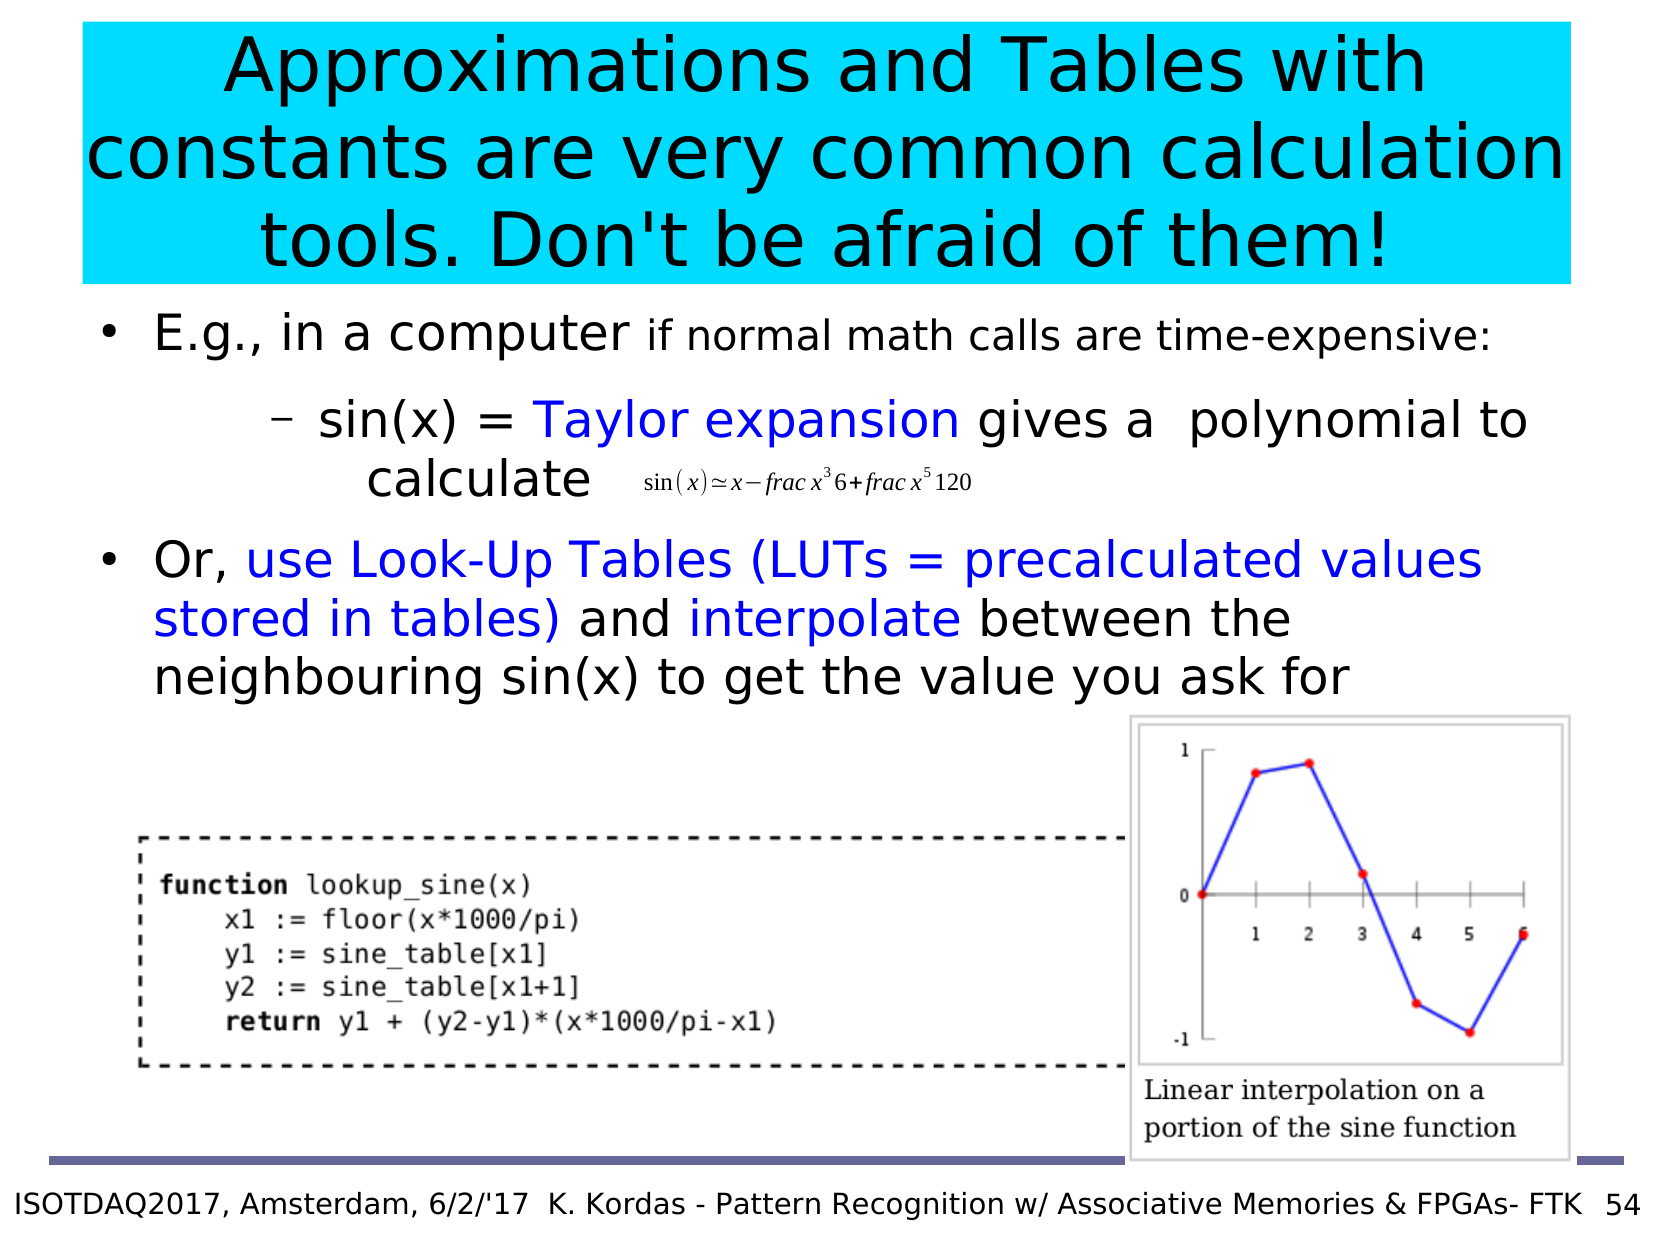

# Approximations and Tables with constants are very common calculation tools. Don't be afraid of them!
E.g., in a computer if normal math calls are time-expensive:
sin(x) = Taylor expansion gives a polynomial to calculate
Or, use Look-Up Tables (LUTs = precalculated values stored in tables) and interpolate between the neighbouring sin(x) to get the value you ask for
ISOTDAQ2017, Amsterdam, 6/2/'17
K. Kordas - Pattern Recognition w/ Associative Memories & FPGAs- FTK
54